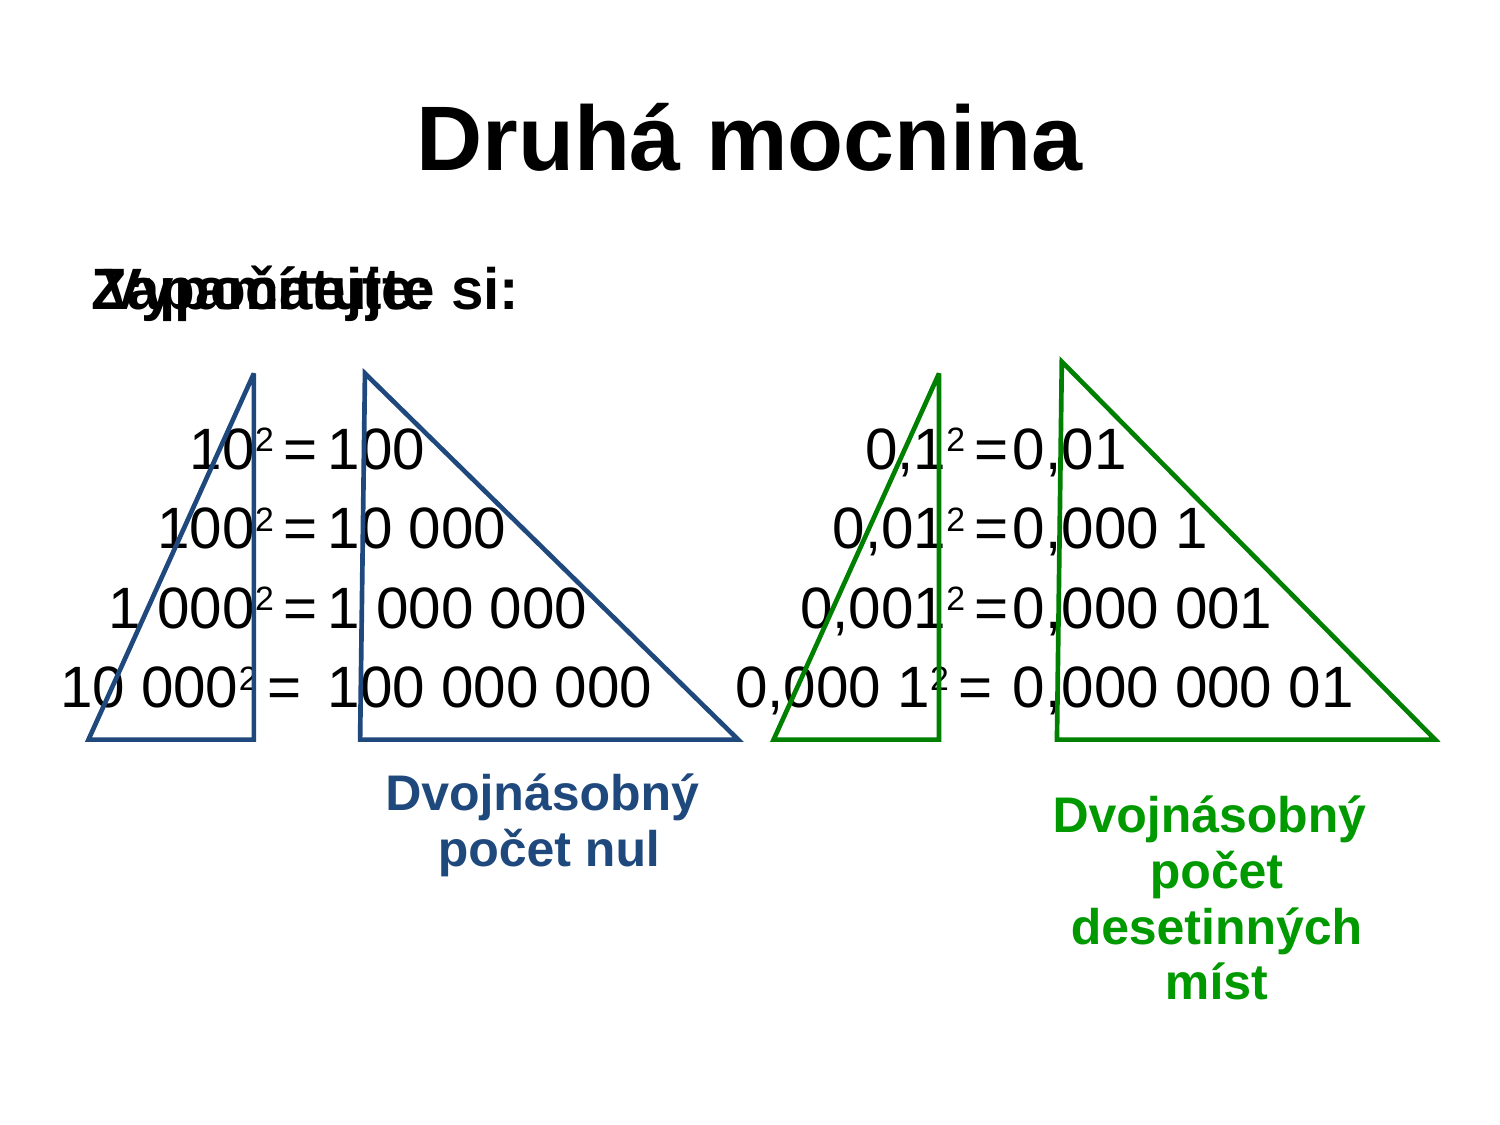

# Druhá mocnina
Zapamatujte si:
Vypočítejte:
102 =
1002 =
1 0002 =
10 0002 =
100
10 000
1 000 000
100 000 000
0,12 =
0,012 =
0,0012 =
0,000 12 =
0,01
0,000 1
0,000 001
0,000 000 01
Dvojnásobný
počet nul
Dvojnásobný
počet desetinných míst